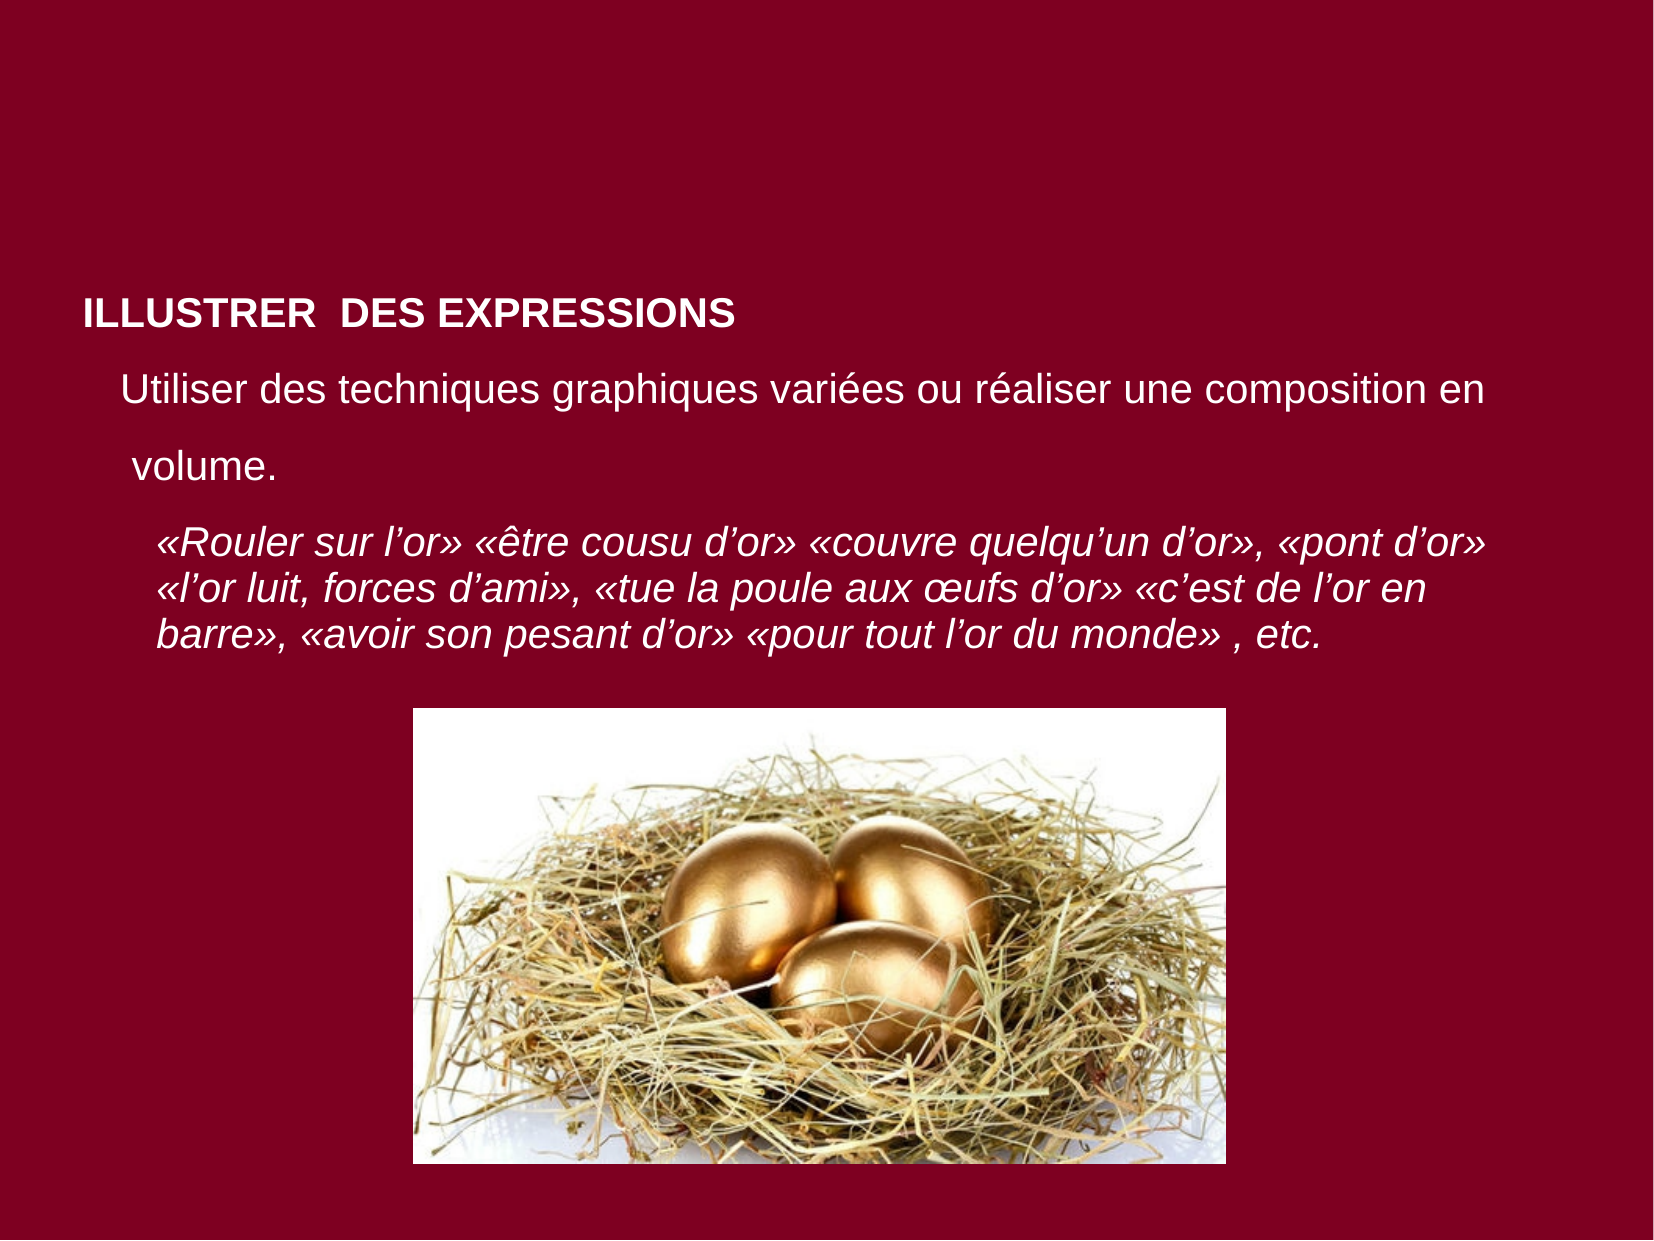

# ILLUSTRER DES EXPRESSIONS
Utiliser des techniques graphiques variées ou réaliser une composition en
 volume.
«Rouler sur l’or» «être cousu d’or» «couvre quelqu’un d’or», «pont d’or» «l’or luit, forces d’ami», «tue la poule aux œufs d’or» «c’est de l’or en barre», «avoir son pesant d’or» «pour tout l’or du monde» , etc.